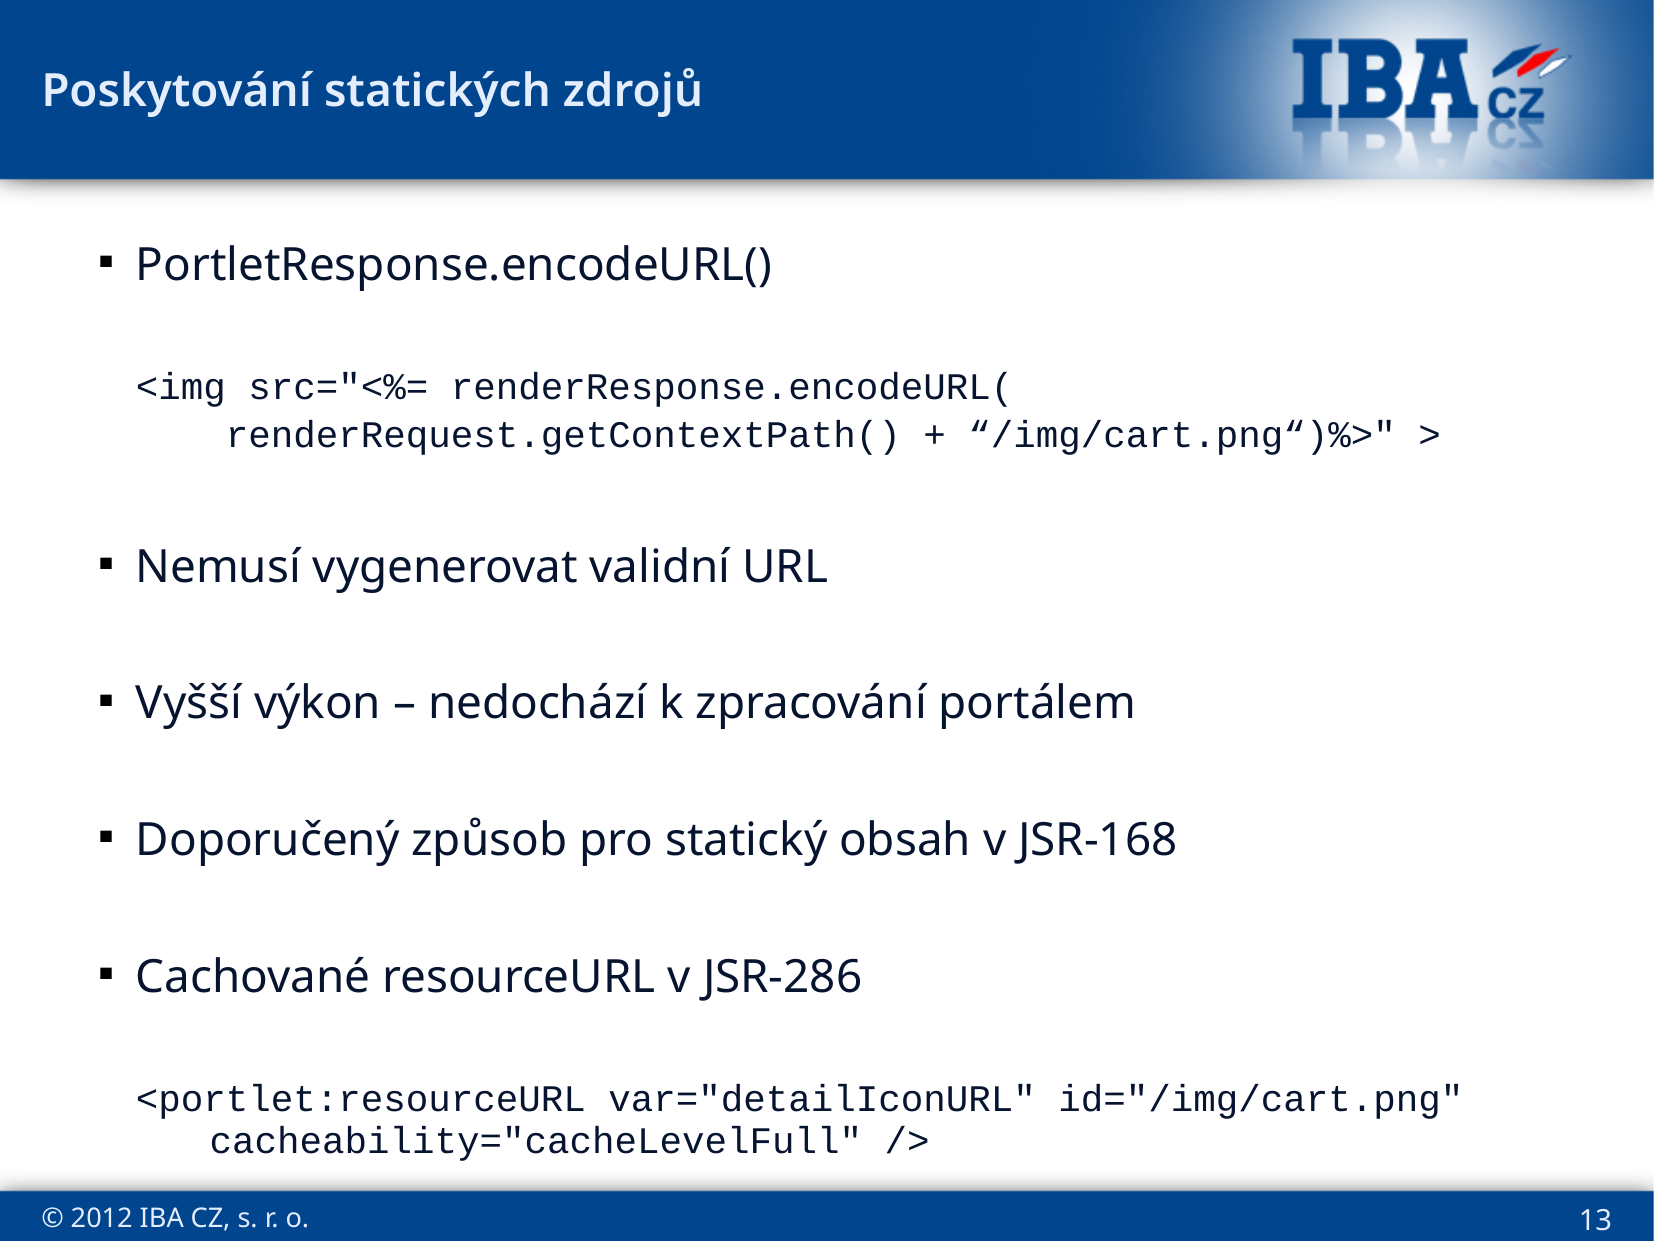

# Poskytování statických zdrojů
PortletResponse.encodeURL()
<img src="<%= renderResponse.encodeURL(
 renderRequest.getContextPath() + “/img/cart.png“)%>" >
Nemusí vygenerovat validní URL
Vyšší výkon – nedochází k zpracování portálem
Doporučený způsob pro statický obsah v JSR-168
Cachované resourceURL v JSR-286
<portlet:resourceURL var="detailIconURL" id="/img/cart.png" 		cacheability="cacheLevelFull" />
13